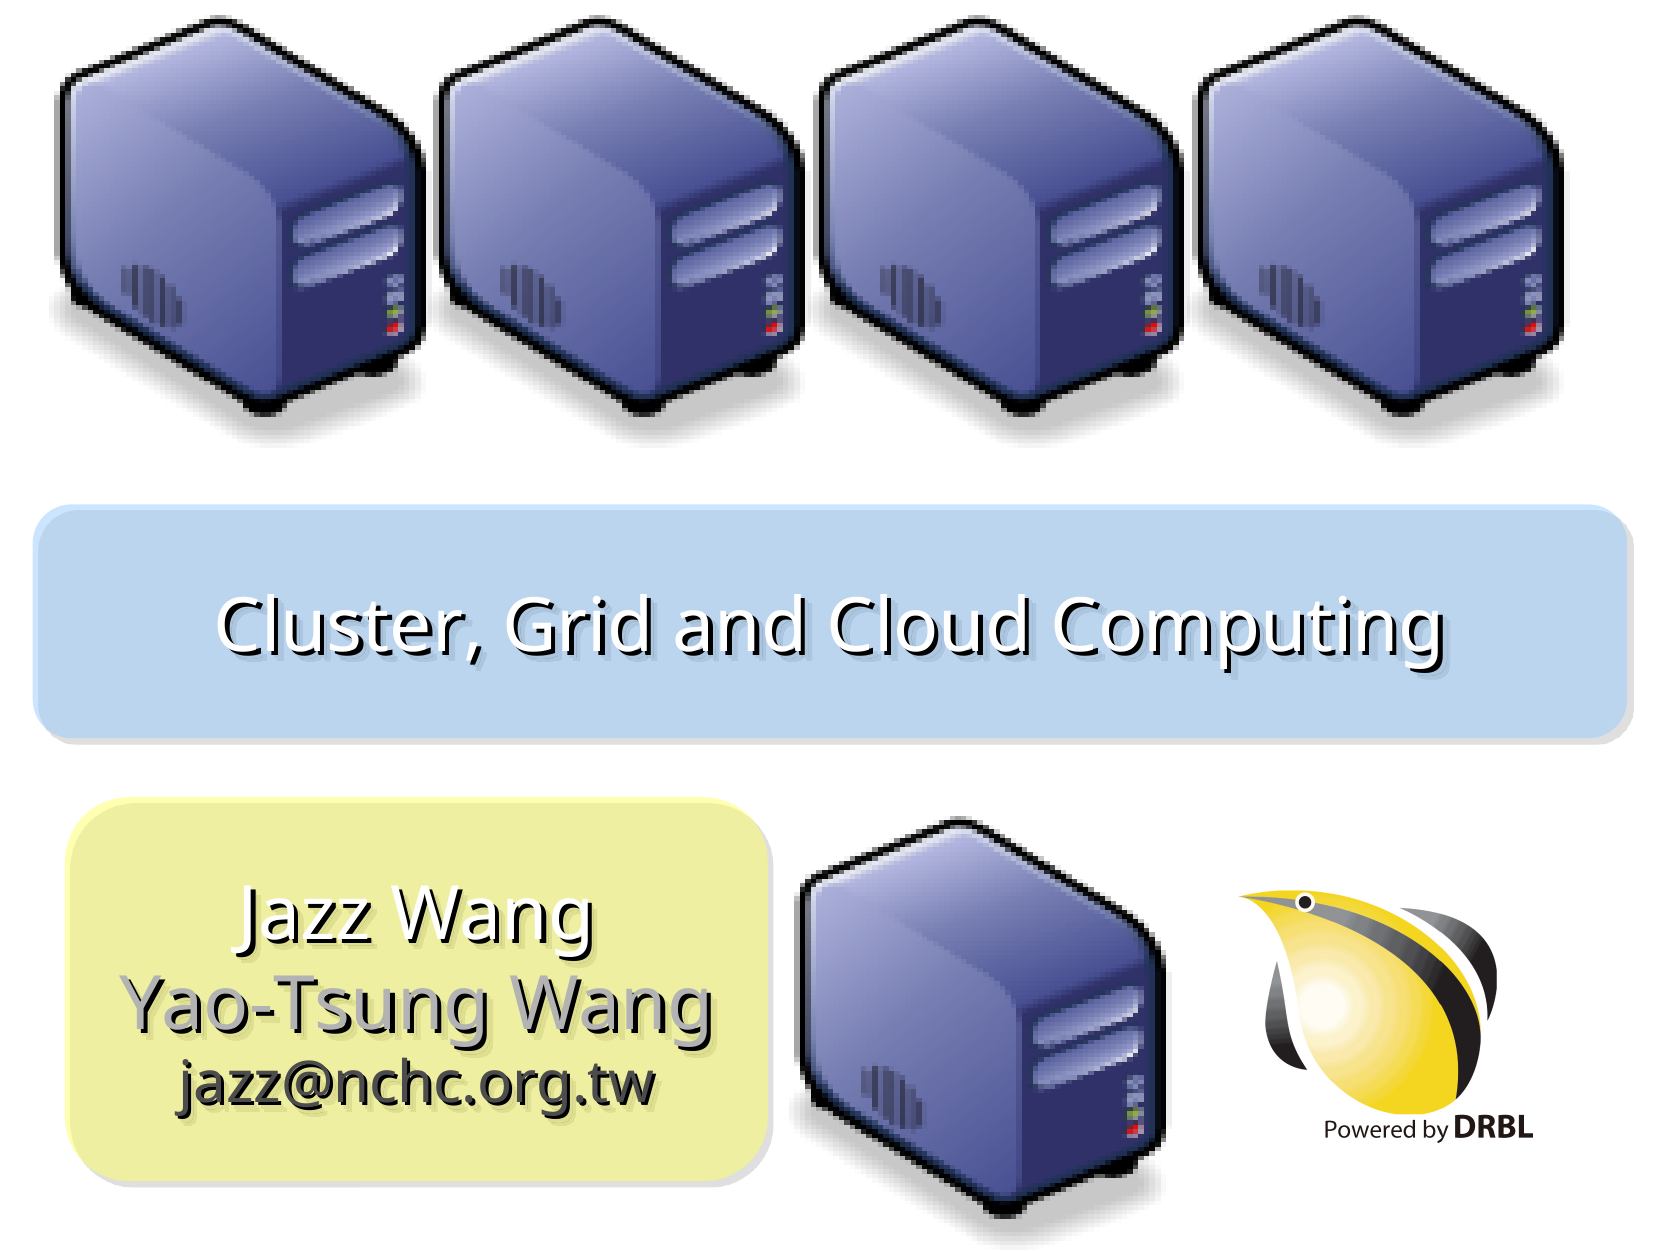

Cluster, Grid and Cloud Computing
Jazz Wang
Yao-Tsung Wang
jazz@nchc.org.tw